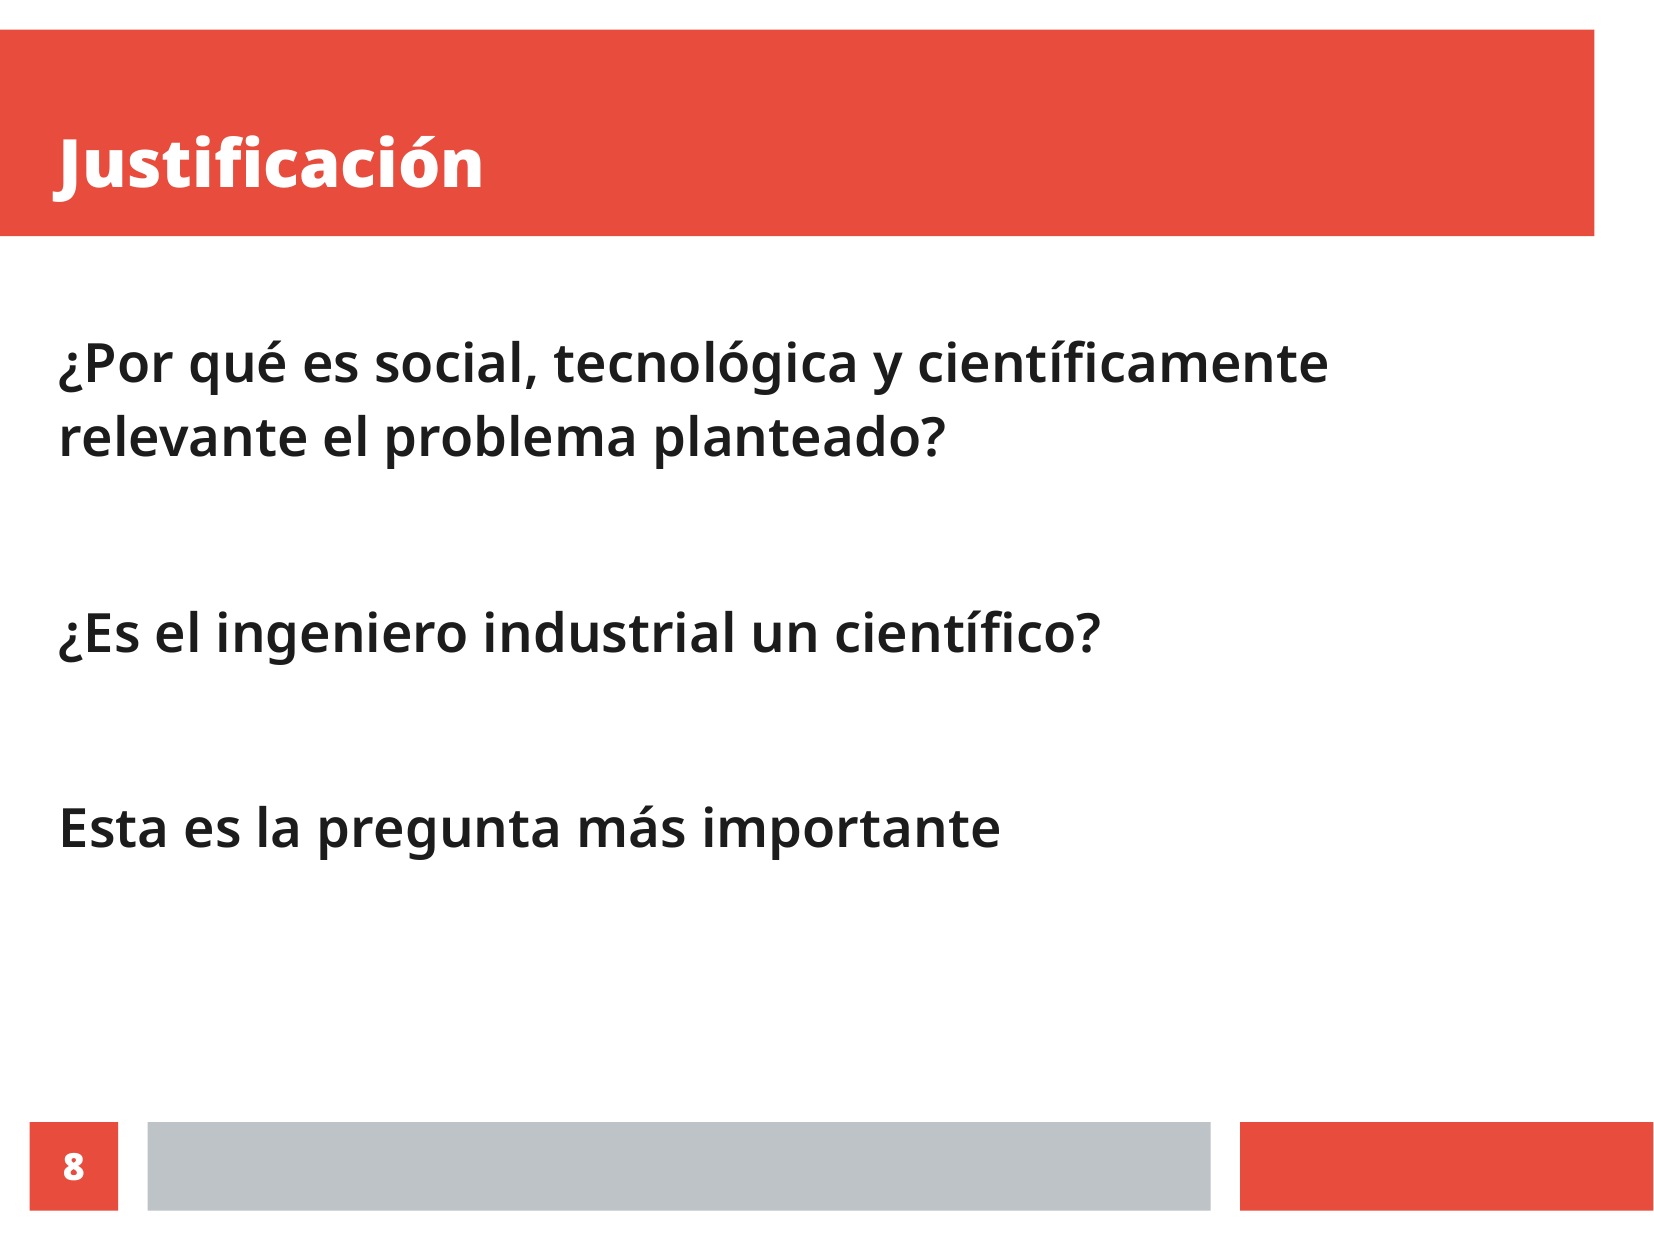

# Justificación
¿Por qué es social, tecnológica y científicamente relevante el problema planteado?
¿Es el ingeniero industrial un científico?
Esta es la pregunta más importante
8